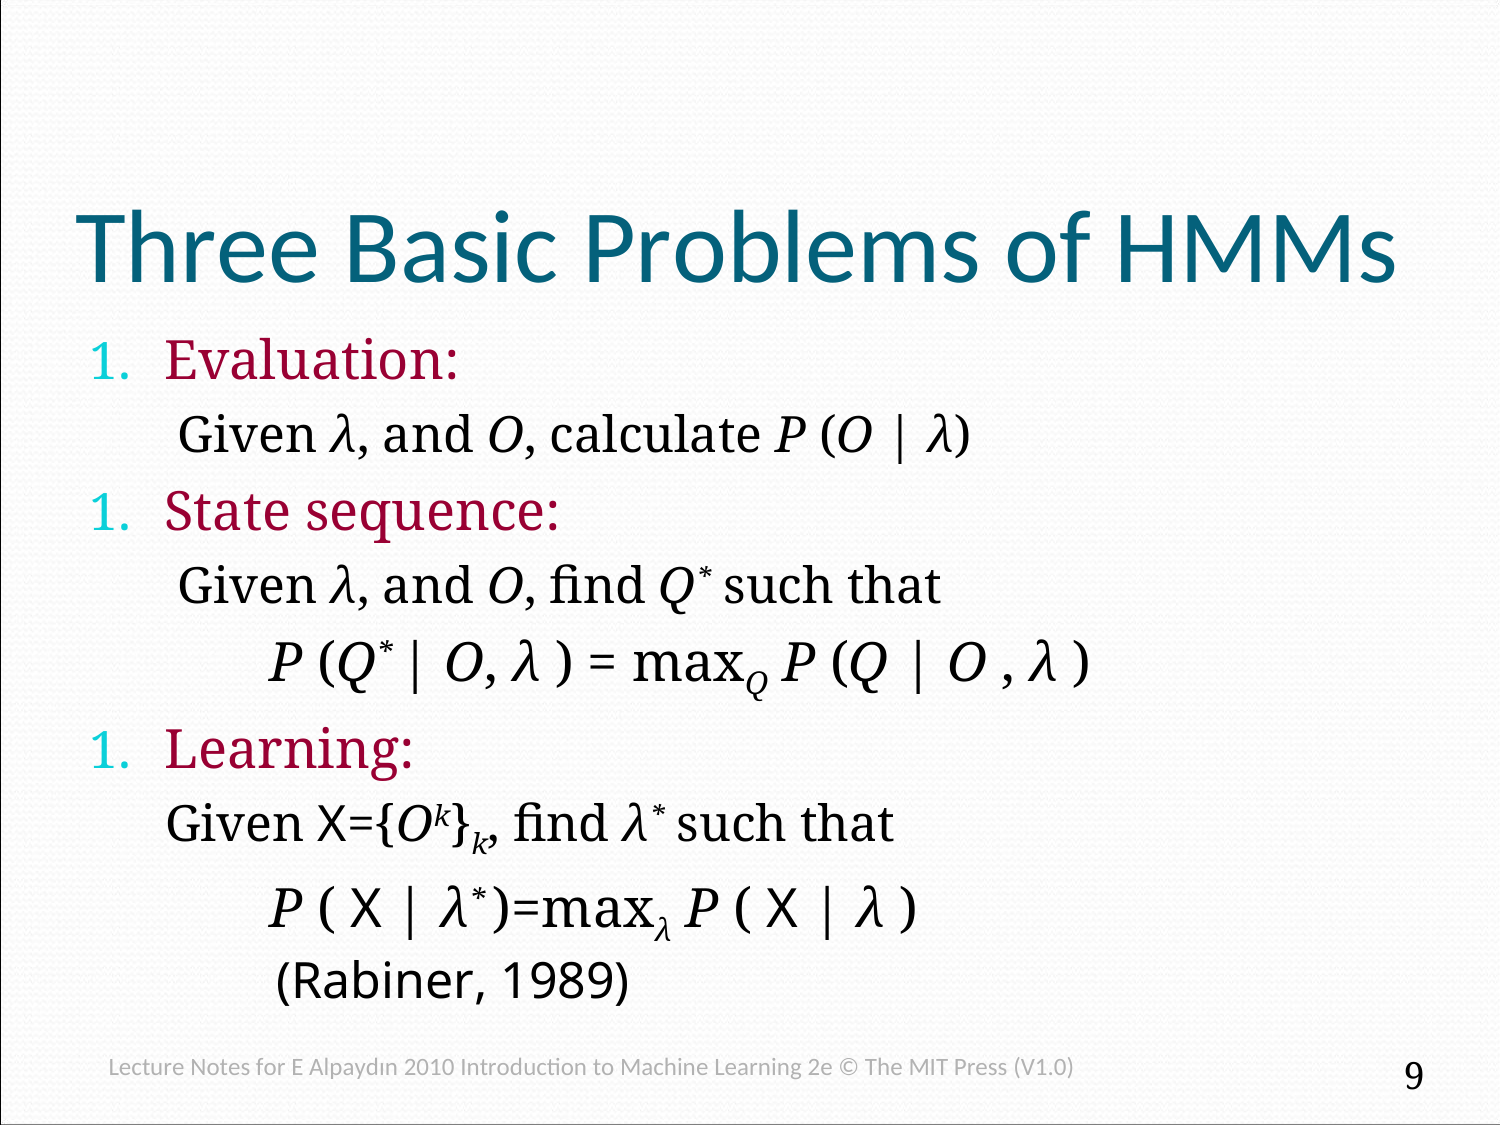

Three Basic Problems of HMMs
Evaluation:
 Given λ, and O, calculate P (O | λ)
State sequence:
 Given λ, and O, find Q* such that
		P (Q* | O, λ ) = maxQ P (Q | O , λ )
Learning:
Given X={Ok}k, find λ* such that
		P ( X | λ* )=maxλ P ( X | λ )
(Rabiner, 1989)
Lecture Notes for E Alpaydın 2010 Introduction to Machine Learning 2e © The MIT Press (V1.0)